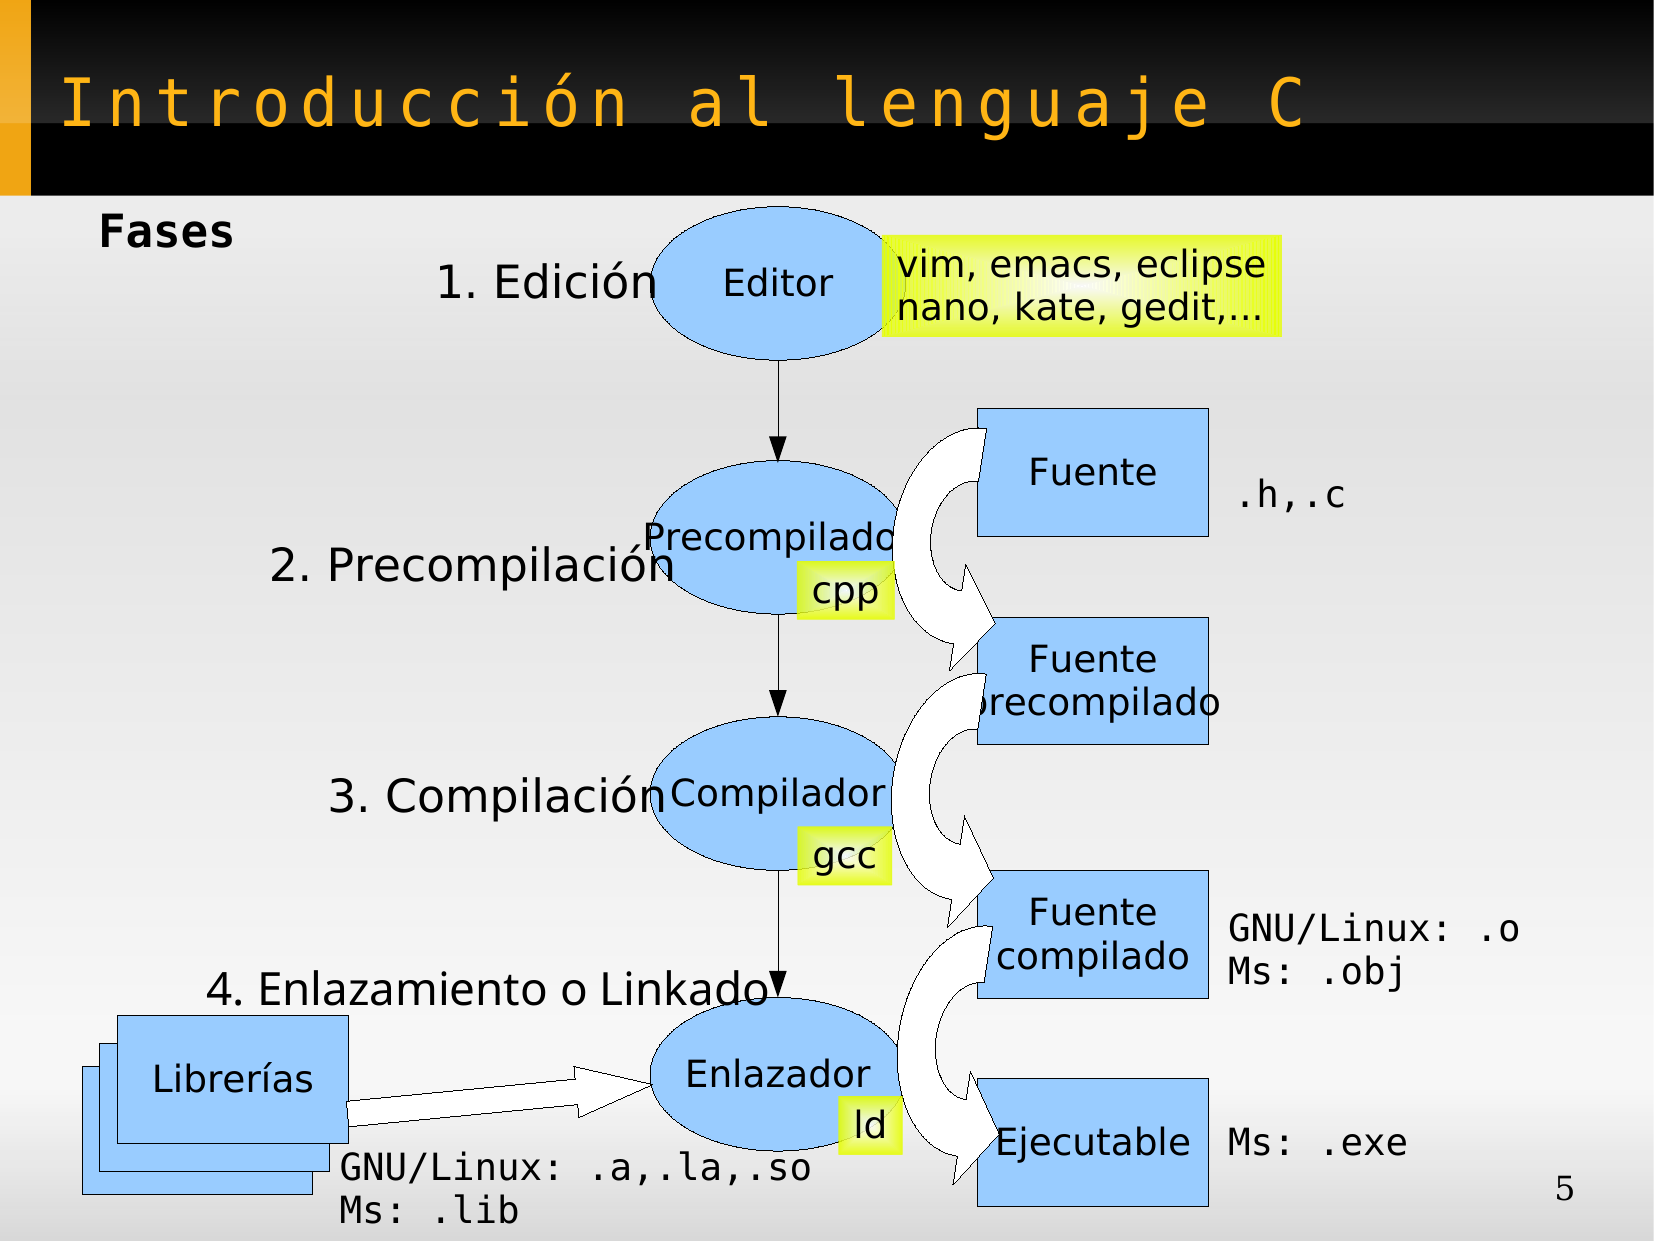

# Introducción al lenguaje C
Fases
Editor
vim, emacs, eclipse
nano, kate, gedit,...
1. Edición
Fuente
Precompilador
.h,.c
2. Precompilación
cpp
Fuente
precompilado
Compilador
3. Compilación
gcc
Fuente
compilado
GNU/Linux: .o
Ms: .obj
4. Enlazamiento o Linkado
Enlazador
Librerías
Librería 1
Librería 1
Ejecutable
ld
Ms: .exe
GNU/Linux: .a,.la,.so
Ms: .lib
5